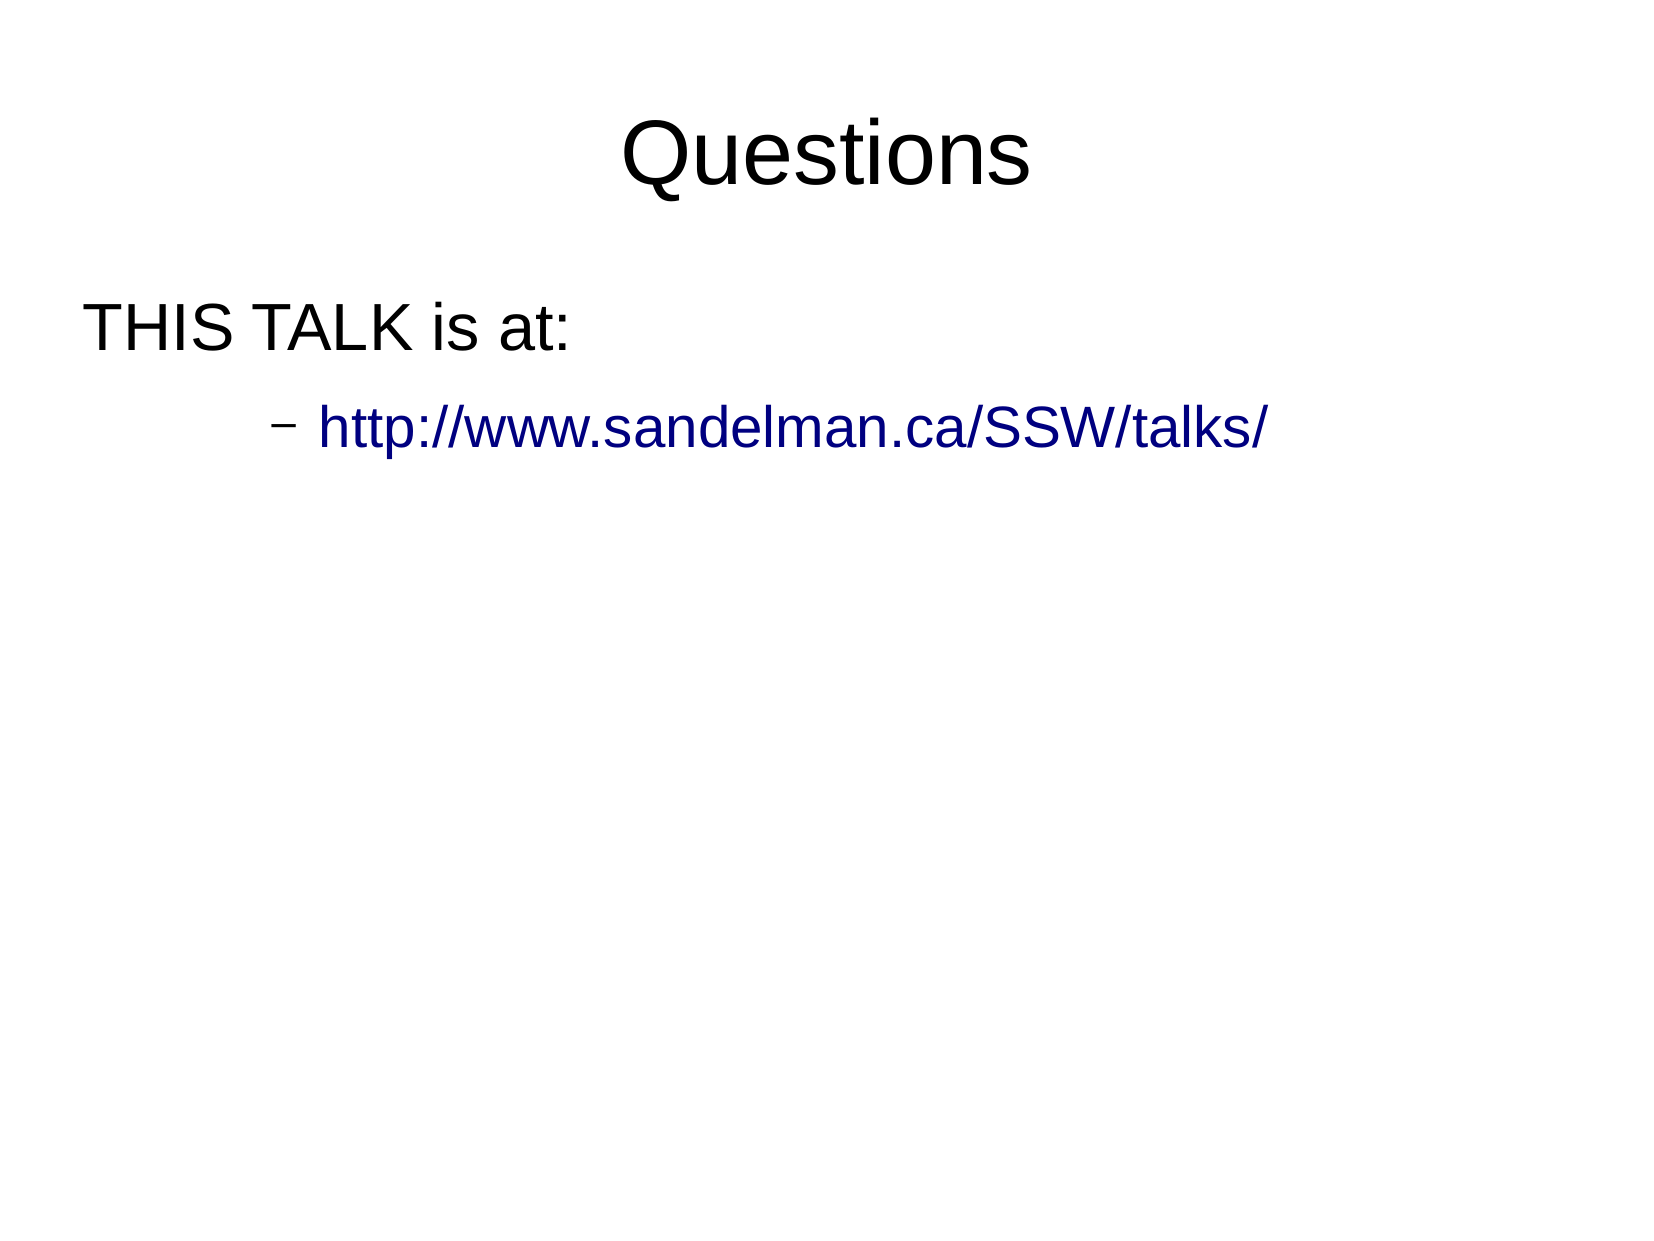

Questions
# THIS TALK is at:
http://www.sandelman.ca/SSW/talks/